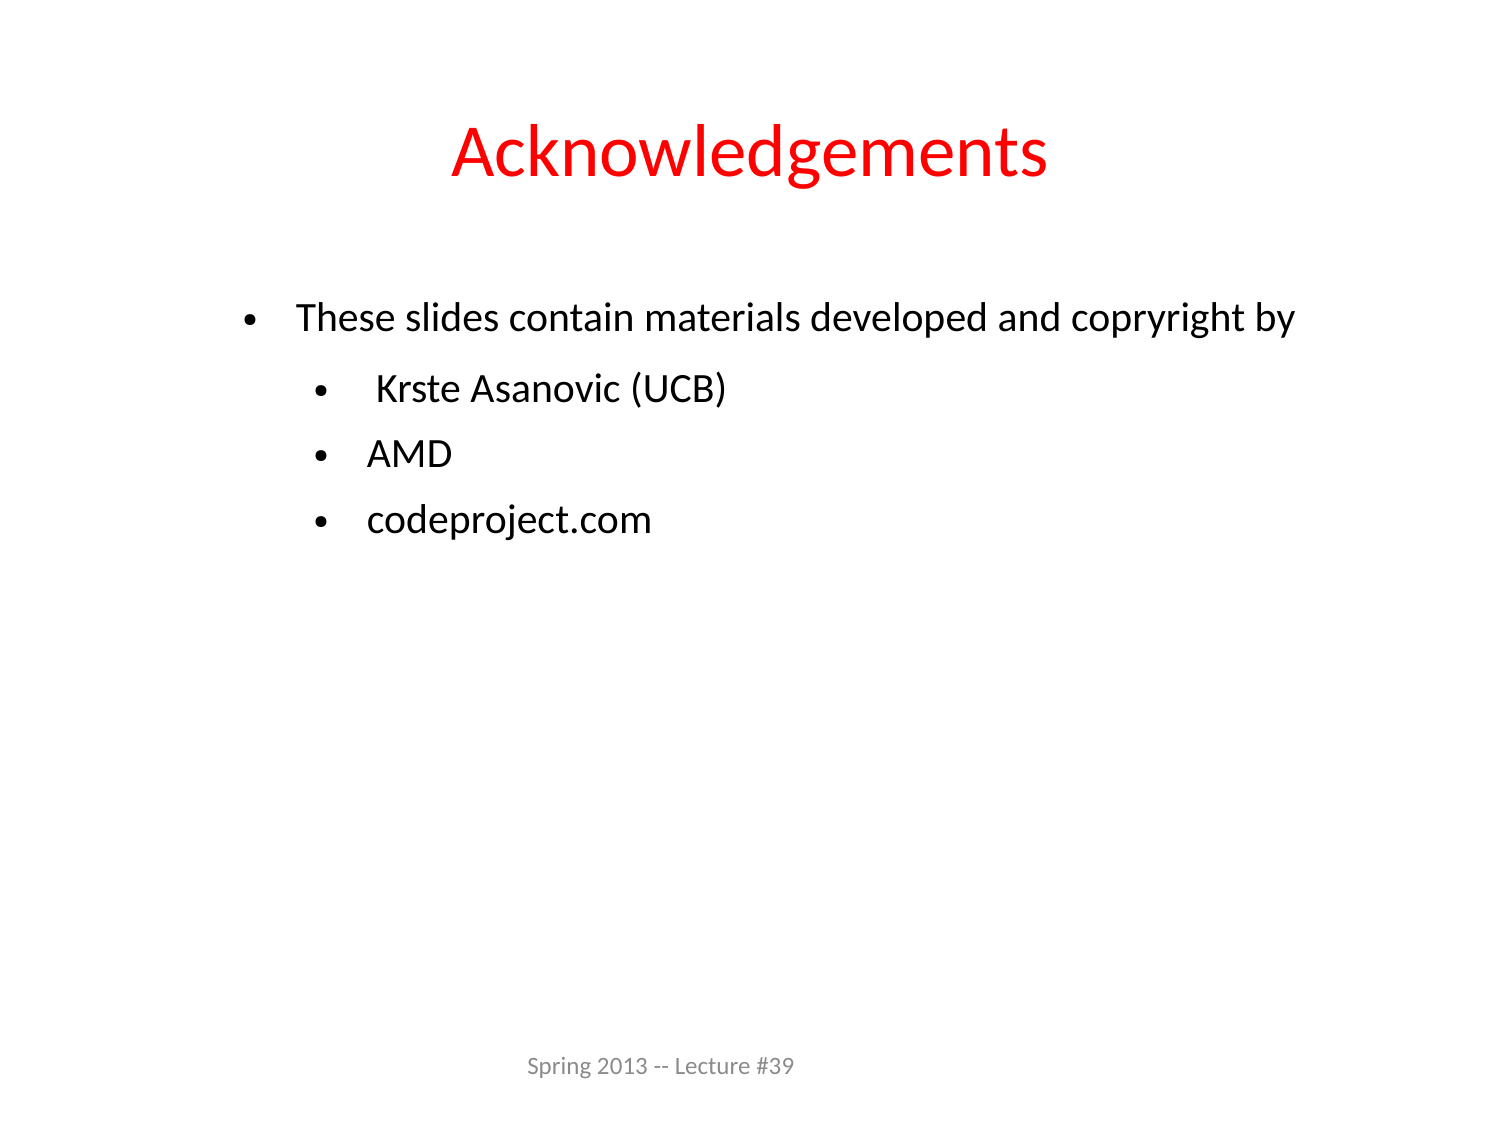

# Acknowledgements
These slides contain materials developed and copryright by
 Krste Asanovic (UCB)
AMD
codeproject.com